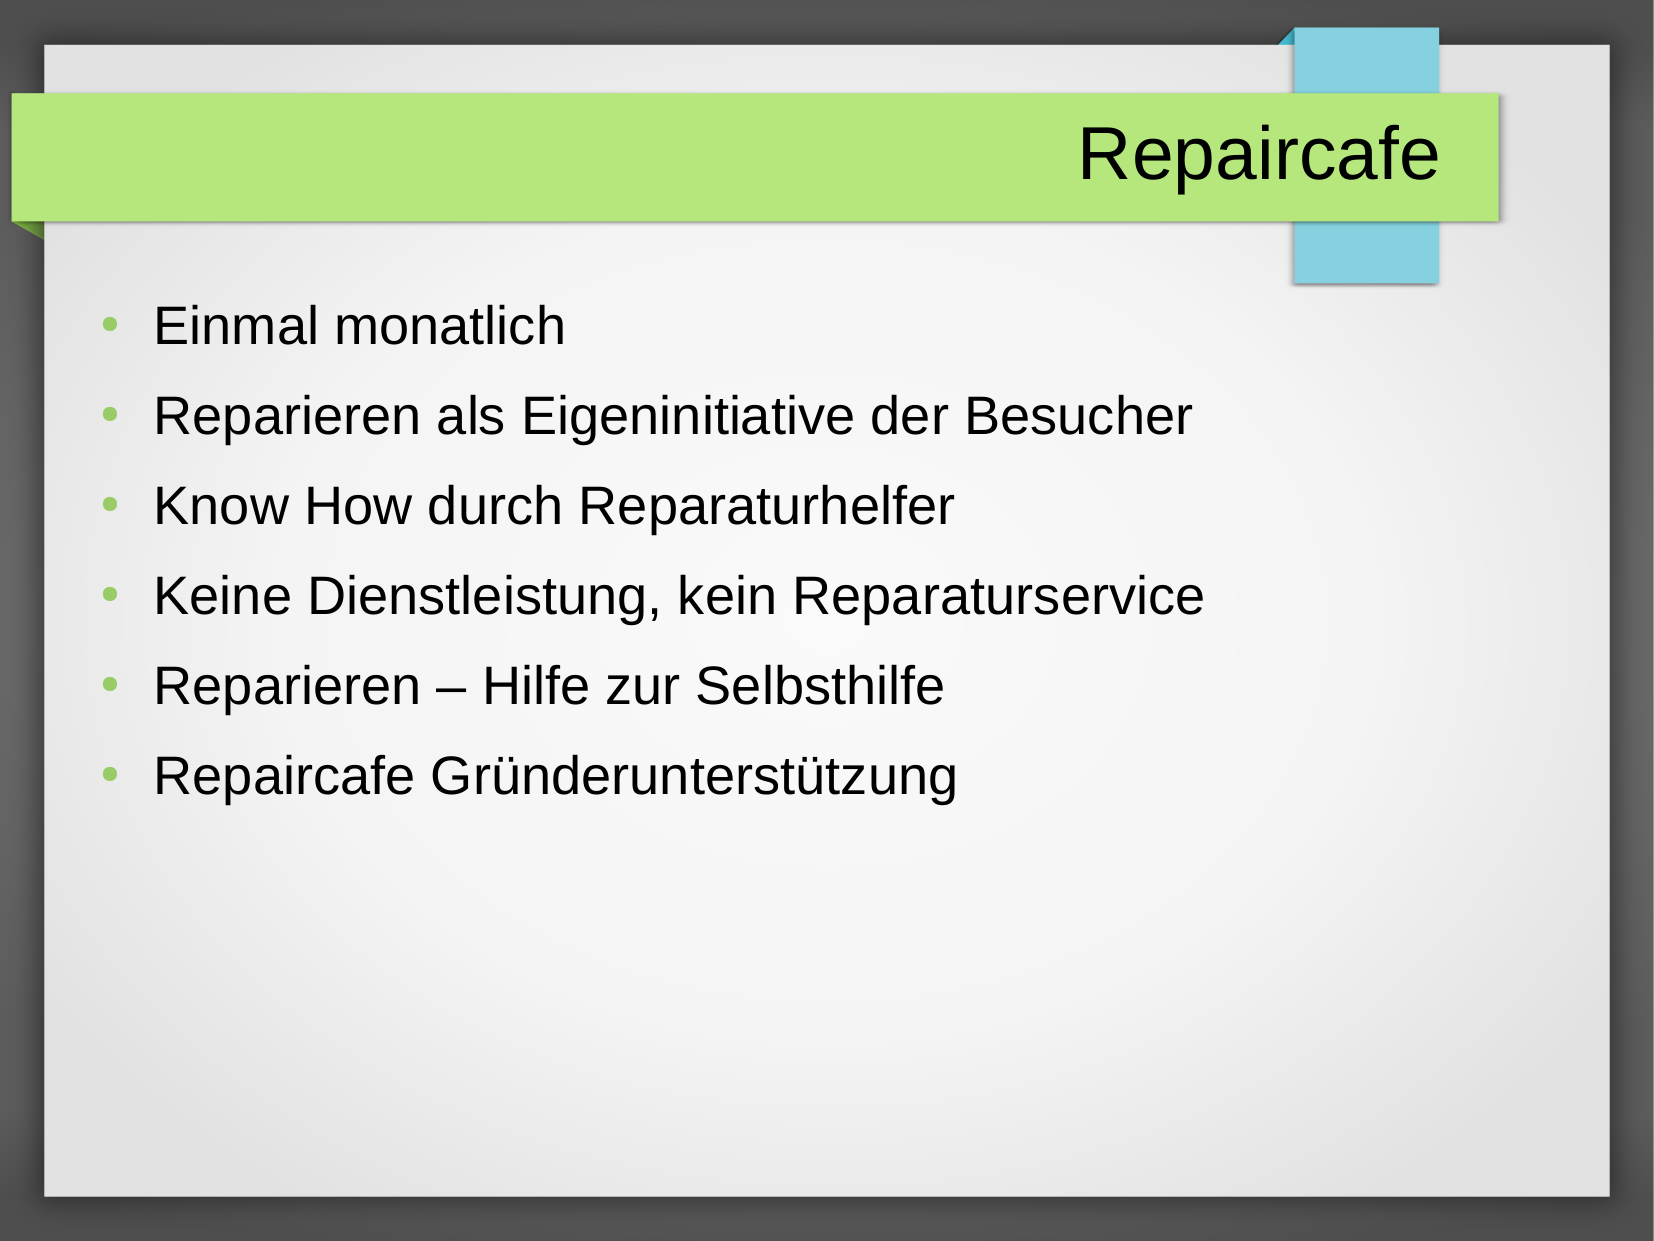

# Repaircafe
Einmal monatlich
Reparieren als Eigeninitiative der Besucher
Know How durch Reparaturhelfer
Keine Dienstleistung, kein Reparaturservice
Reparieren – Hilfe zur Selbsthilfe
Repaircafe Gründerunterstützung